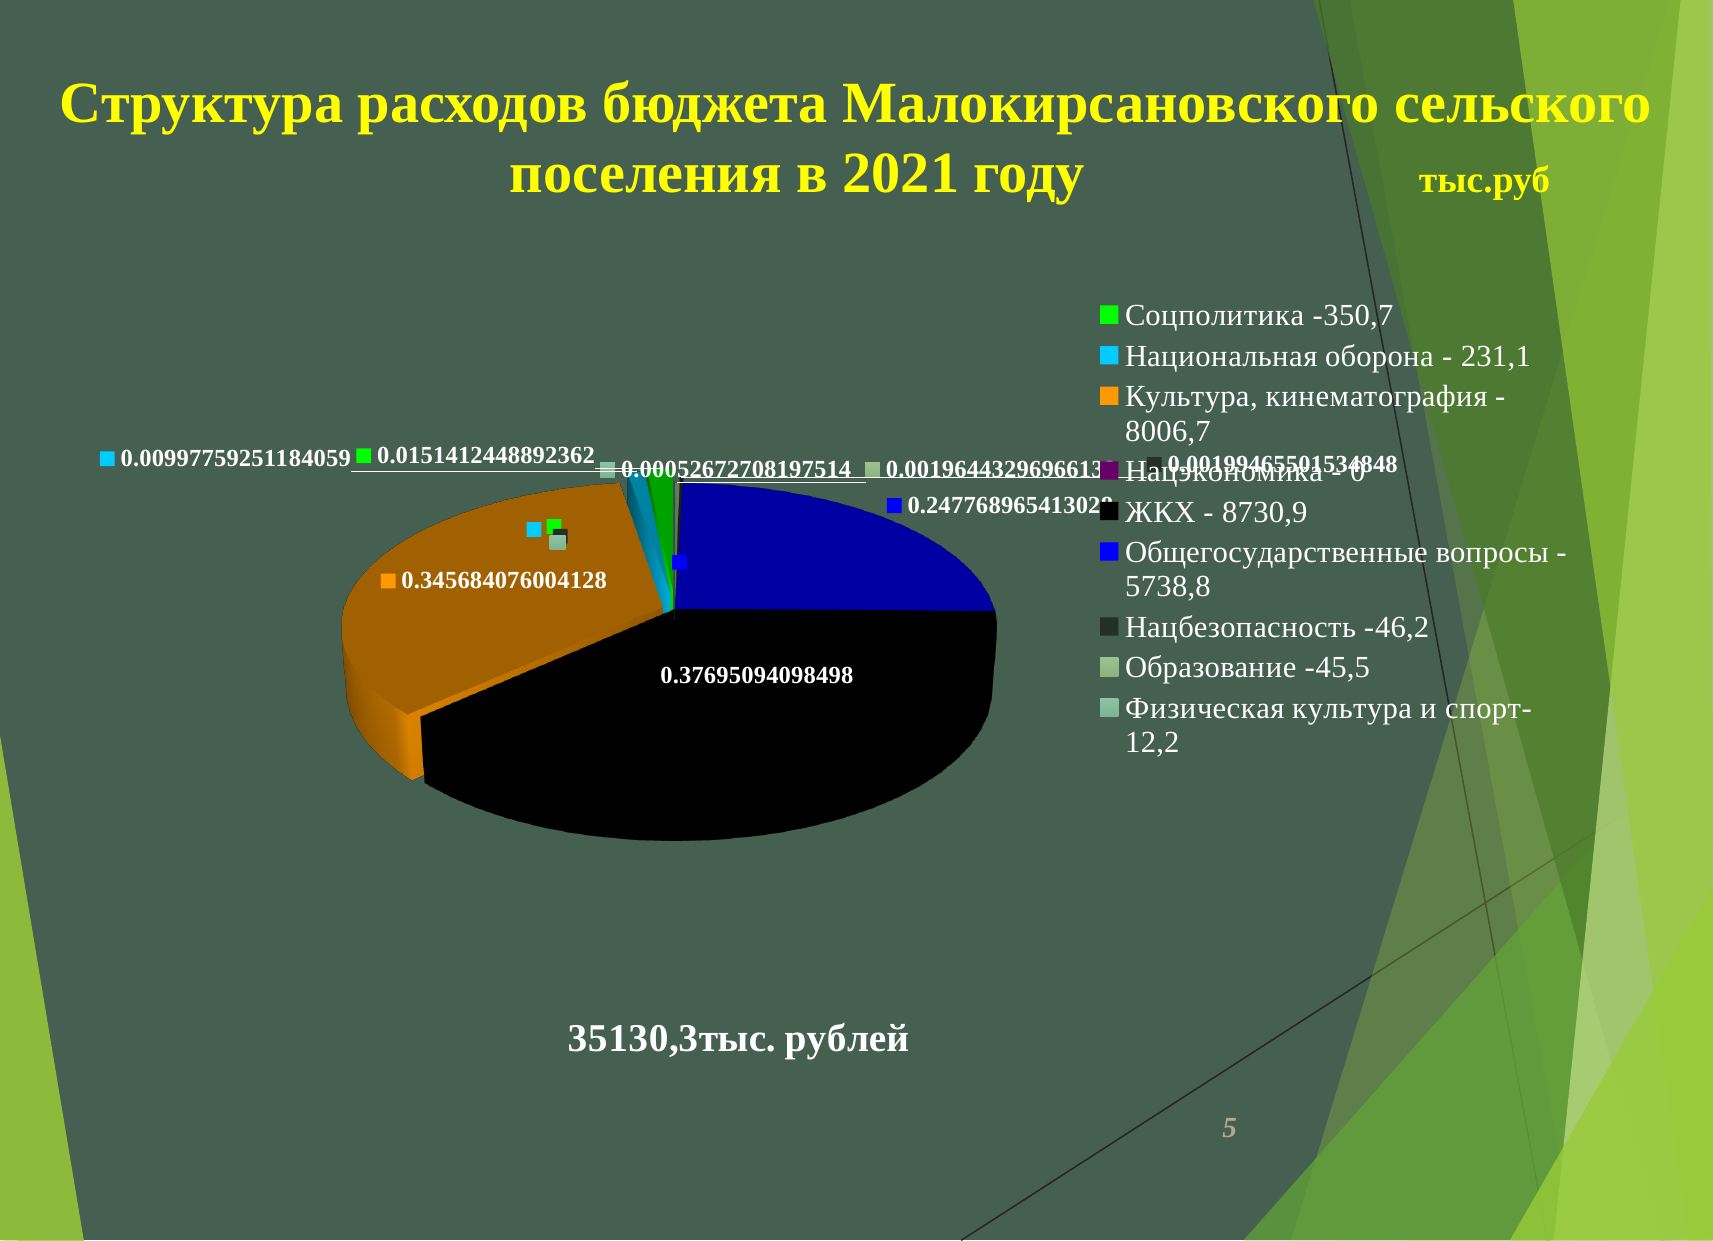

Структура расходов бюджета Малокирсановского сельского поселения в 2021 году тыс.руб
[unsupported chart]